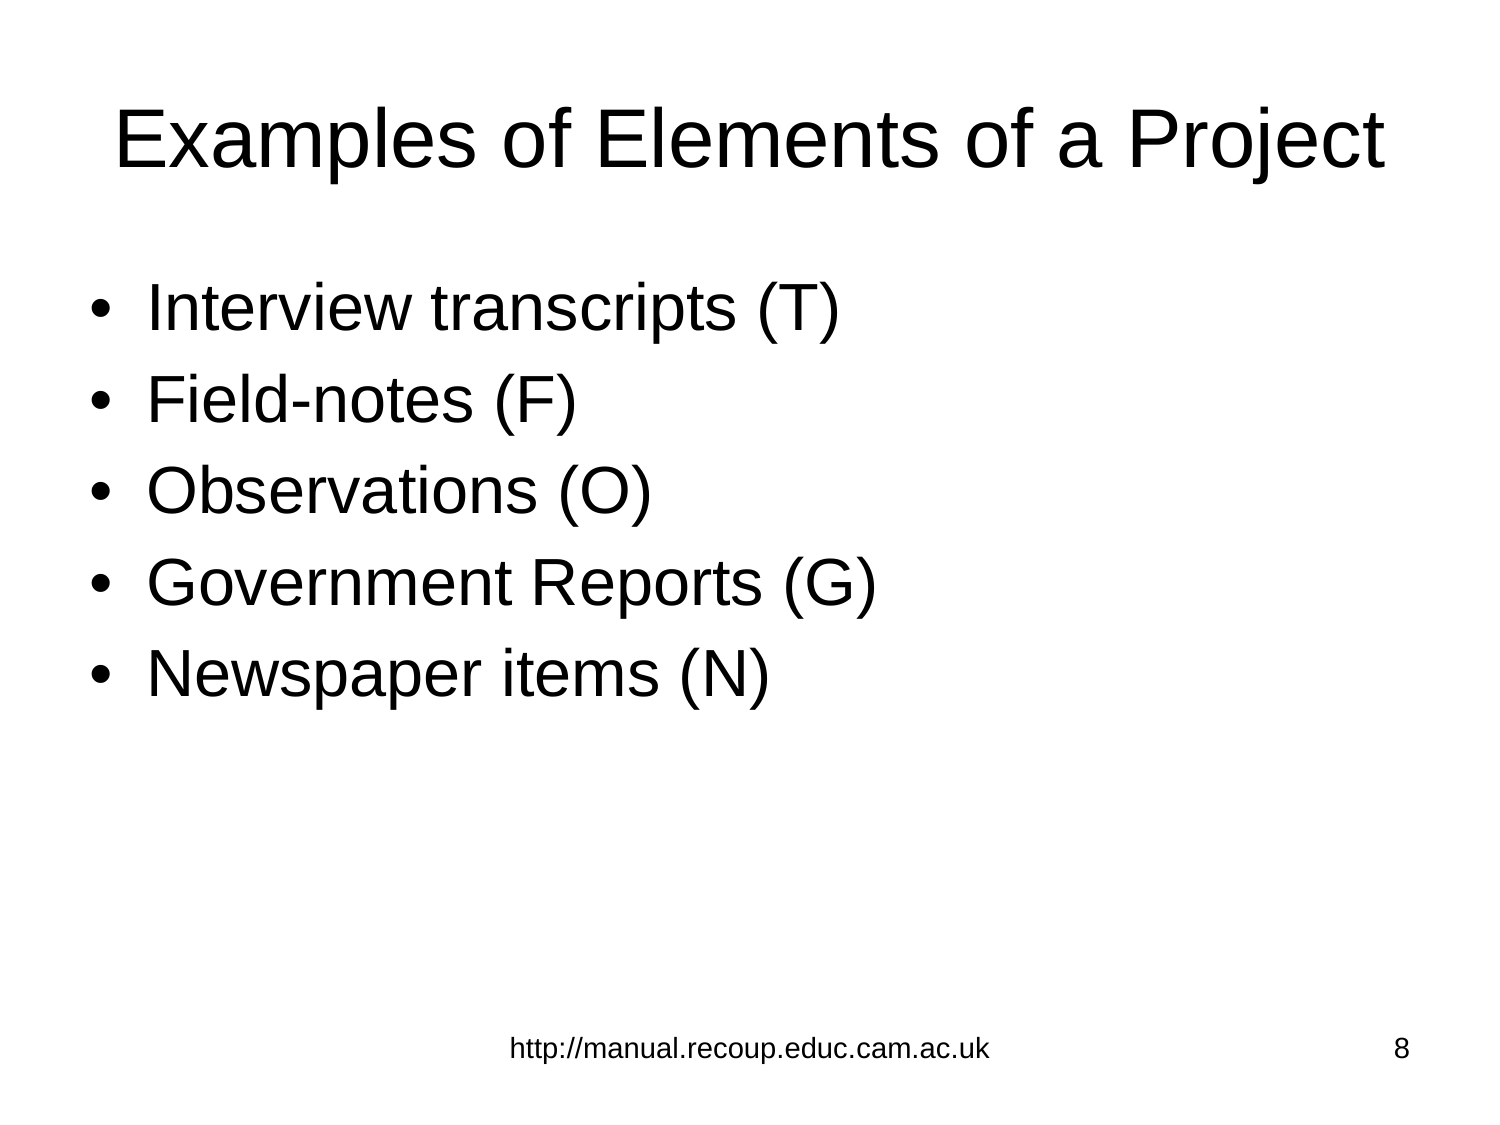

# Examples of Elements of a Project
Interview transcripts (T)
Field-notes (F)
Observations (O)
Government Reports (G)
Newspaper items (N)
http://manual.recoup.educ.cam.ac.uk
8